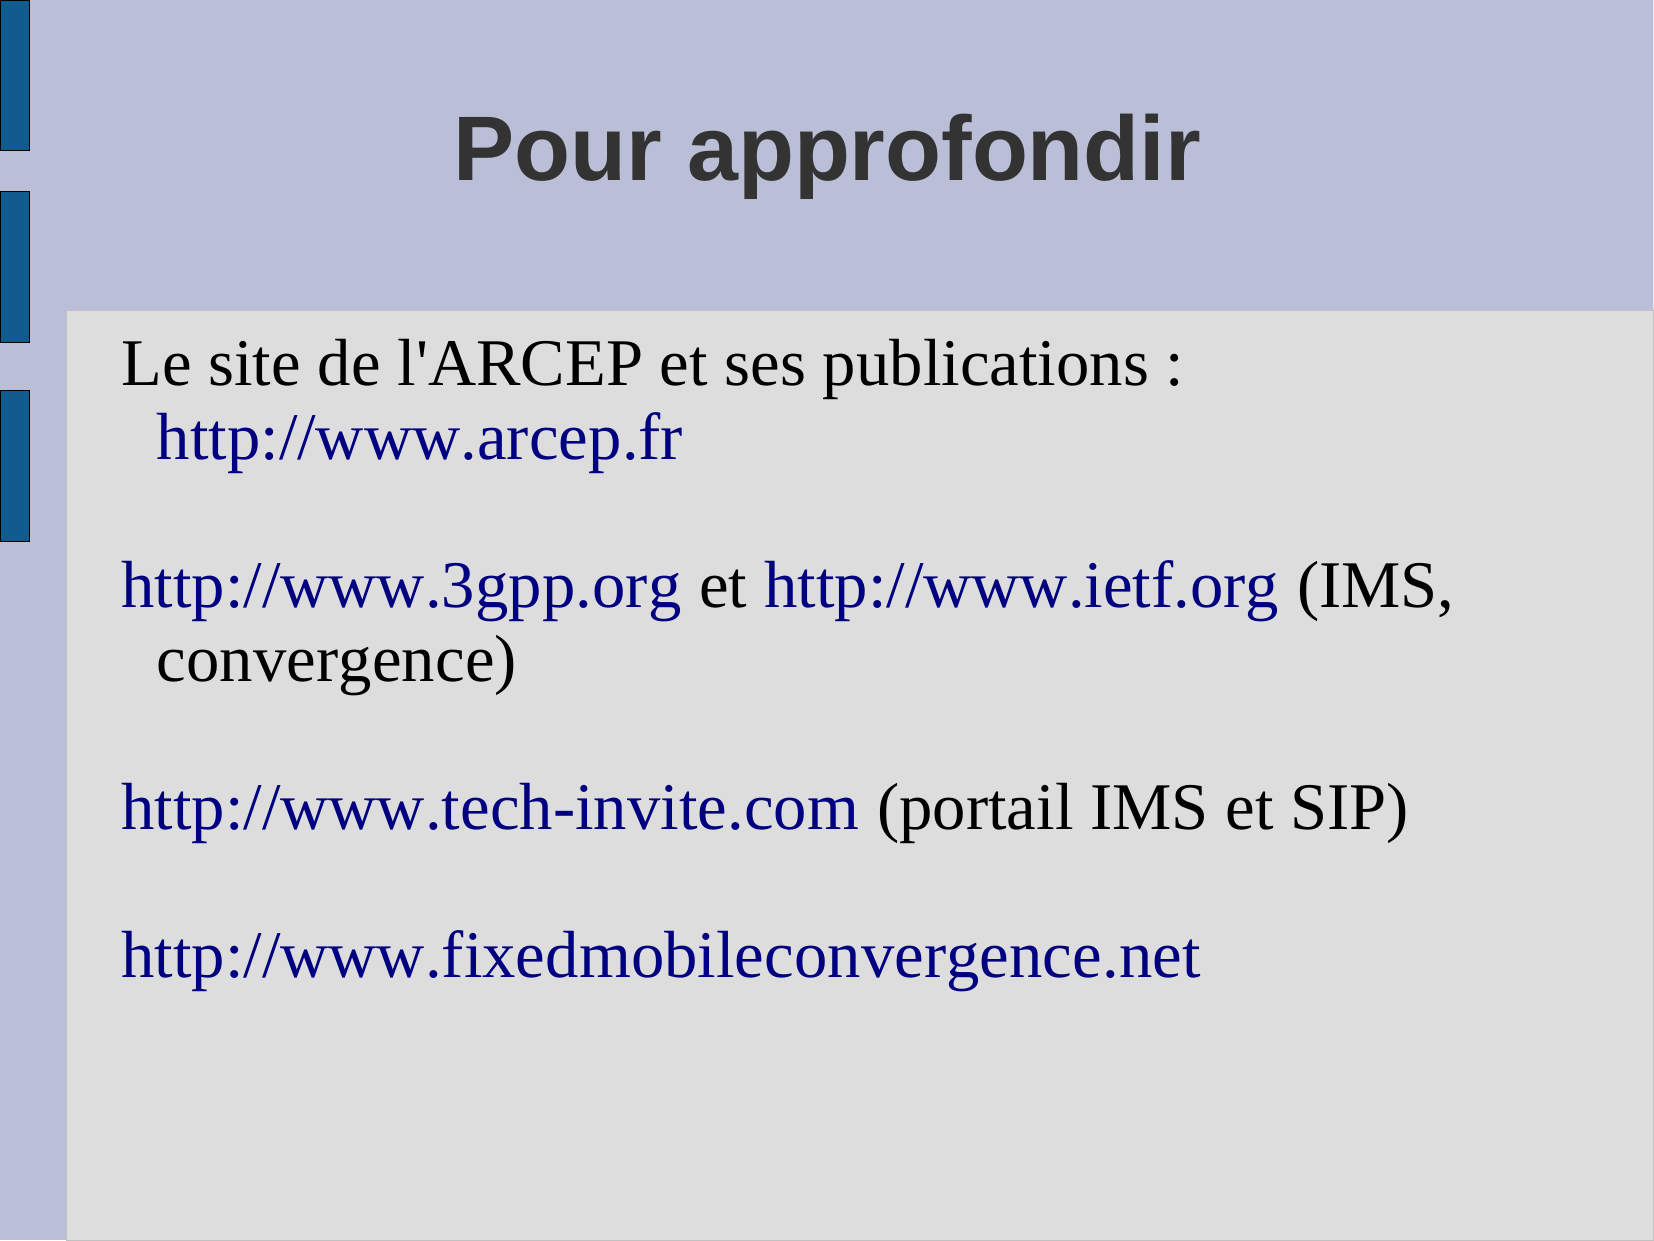

# Pour approfondir
Le site de l'ARCEP et ses publications : http://www.arcep.fr
http://www.3gpp.org et http://www.ietf.org (IMS, convergence)
http://www.tech-invite.com (portail IMS et SIP)
http://www.fixedmobileconvergence.net